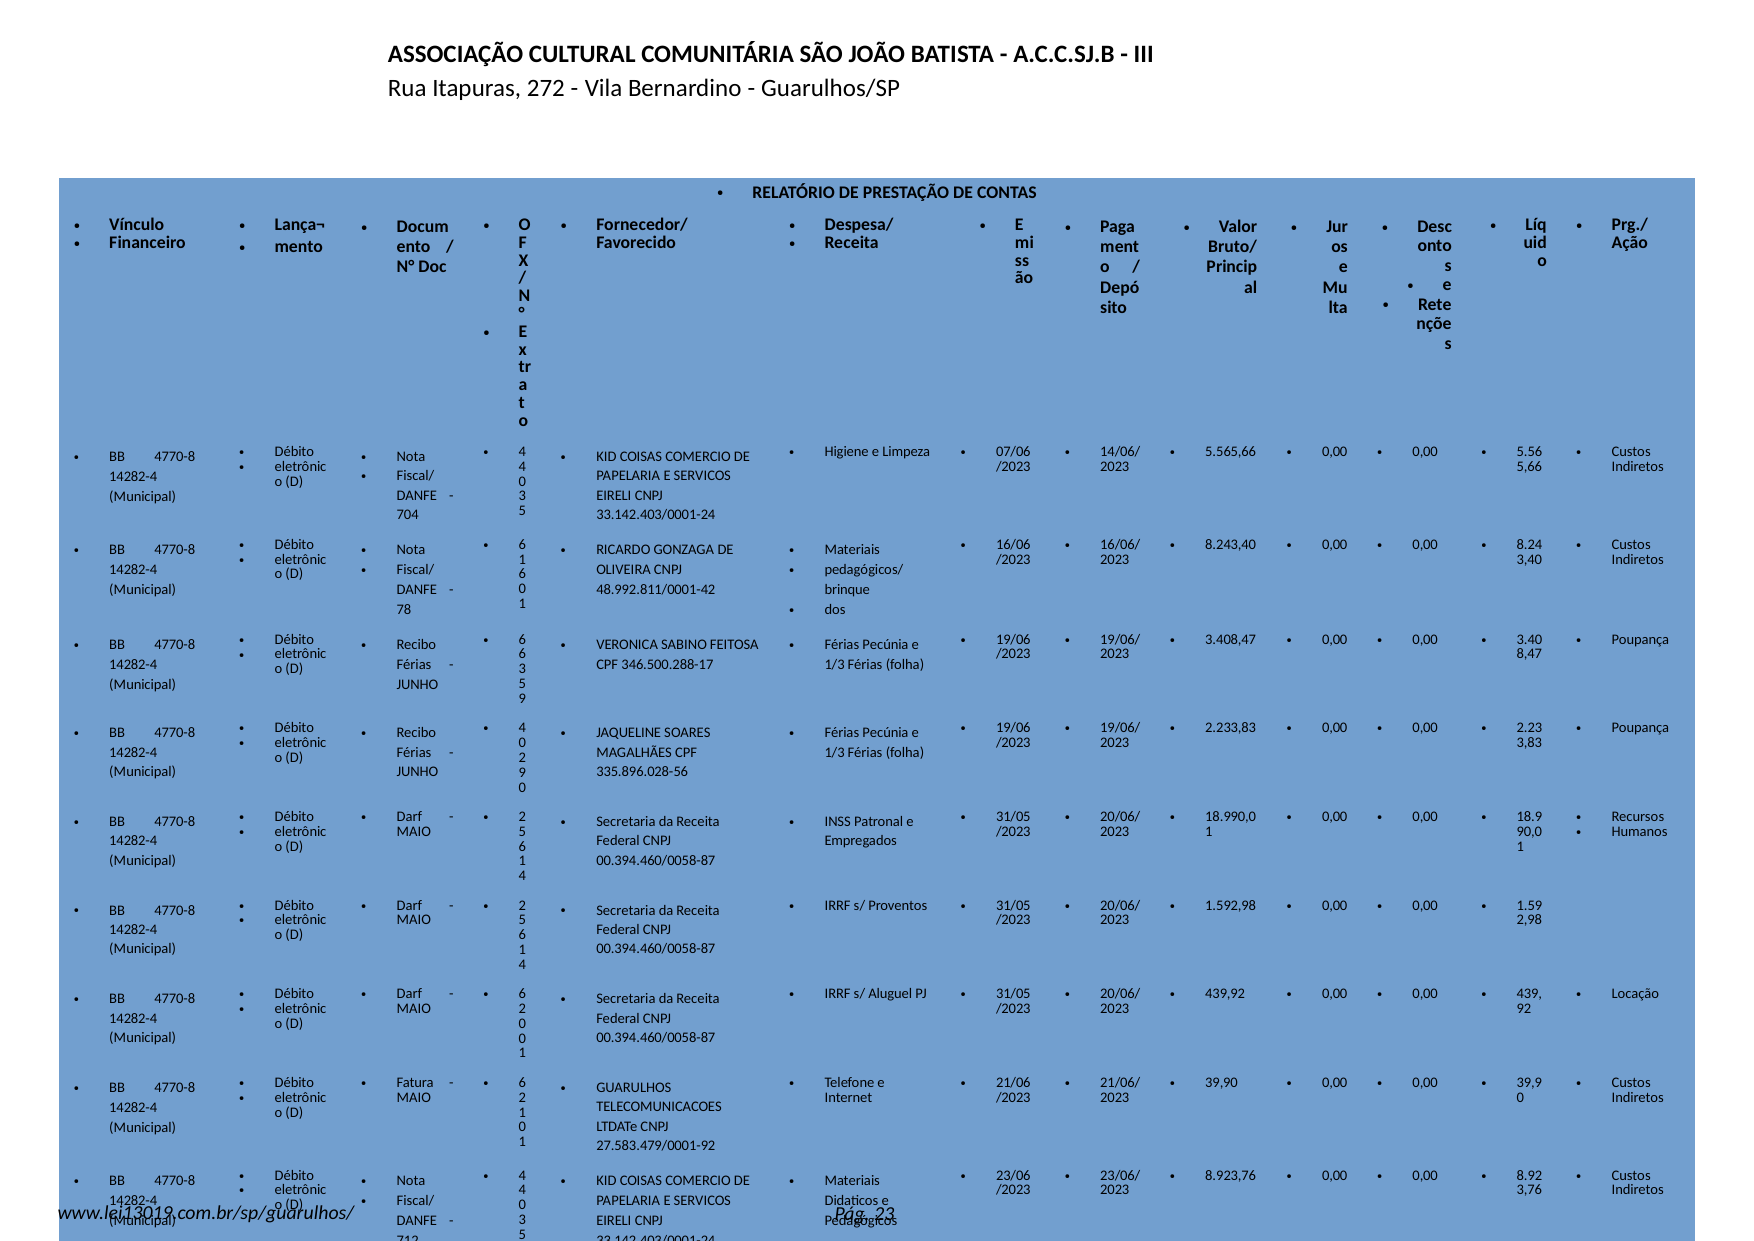

ASSOCIAÇÃO CULTURAL COMUNITÁRIA SÃO JOÃO BATISTA - A.C.C.SJ.B - III
Rua Itapuras, 272 - Vila Bernardino - Guarulhos/SP
| RELATÓRIO DE PRESTAÇÃO DE CONTAS | | | | | | | | | | | | |
| --- | --- | --- | --- | --- | --- | --- | --- | --- | --- | --- | --- | --- |
| Vínculo Financeiro | Lança¬ mento | Documento / N° Doc | OFX/N° Extrato | Fornecedor/ Favorecido | Despesa/ Receita | Emissão | Pagamento / Depósito | Valor Bruto/ Principal | Juros e Multa | Descontos e Retenções | Líquido | Prg./Ação |
| BB 4770-8 14282-4 (Municipal) | Débito eletrônico (D) | Nota Fiscal/DANFE -704 | 44035 | KID COISAS COMERCIO DE PAPELARIA E SERVICOS EIRELI CNPJ 33.142.403/0001-24 | Higiene e Limpeza | 07/06/2023 | 14/06/2023 | 5.565,66 | 0,00 | 0,00 | 5.565,66 | Custos Indiretos |
| BB 4770-8 14282-4 (Municipal) | Débito eletrônico (D) | Nota Fiscal/DANFE -78 | 61601 | RICARDO GONZAGA DE OLIVEIRA CNPJ 48.992.811/0001-42 | Materiais pedagógicos/brinque dos | 16/06/2023 | 16/06/2023 | 8.243,40 | 0,00 | 0,00 | 8.243,40 | Custos Indiretos |
| BB 4770-8 14282-4 (Municipal) | Débito eletrônico (D) | Recibo Férias -JUNHO | 66359 | VERONICA SABINO FEITOSA CPF 346.500.288-17 | Férias Pecúnia e 1/3 Férias (folha) | 19/06/2023 | 19/06/2023 | 3.408,47 | 0,00 | 0,00 | 3.408,47 | Poupança |
| BB 4770-8 14282-4 (Municipal) | Débito eletrônico (D) | Recibo Férias -JUNHO | 40290 | JAQUELINE SOARES MAGALHÃES CPF 335.896.028-56 | Férias Pecúnia e 1/3 Férias (folha) | 19/06/2023 | 19/06/2023 | 2.233,83 | 0,00 | 0,00 | 2.233,83 | Poupança |
| BB 4770-8 14282-4 (Municipal) | Débito eletrônico (D) | Darf - MAIO | 25614 | Secretaria da Receita Federal CNPJ 00.394.460/0058-87 | INSS Patronal e Empregados | 31/05/2023 | 20/06/2023 | 18.990,01 | 0,00 | 0,00 | 18.990,01 | Recursos Humanos |
| BB 4770-8 14282-4 (Municipal) | Débito eletrônico (D) | Darf - MAIO | 25614 | Secretaria da Receita Federal CNPJ 00.394.460/0058-87 | IRRF s/ Proventos | 31/05/2023 | 20/06/2023 | 1.592,98 | 0,00 | 0,00 | 1.592,98 | |
| BB 4770-8 14282-4 (Municipal) | Débito eletrônico (D) | Darf - MAIO | 62001 | Secretaria da Receita Federal CNPJ 00.394.460/0058-87 | IRRF s/ Aluguel PJ | 31/05/2023 | 20/06/2023 | 439,92 | 0,00 | 0,00 | 439,92 | Locação |
| BB 4770-8 14282-4 (Municipal) | Débito eletrônico (D) | Fatura - MAIO | 62101 | GUARULHOS TELECOMUNICACOES LTDATe CNPJ 27.583.479/0001-92 | Telefone e Internet | 21/06/2023 | 21/06/2023 | 39,90 | 0,00 | 0,00 | 39,90 | Custos Indiretos |
| BB 4770-8 14282-4 (Municipal) | Débito eletrônico (D) | Nota Fiscal/DANFE -712 | 44035 | KID COISAS COMERCIO DE PAPELARIA E SERVICOS EIRELI CNPJ 33.142.403/0001-24 | Materiais Didaticos e Pedagógicos | 23/06/2023 | 23/06/2023 | 8.923,76 | 0,00 | 0,00 | 8.923,76 | Custos Indiretos |
| BB 4770-8 14282-4 (Municipal) | Repasse(C) | - REPASSE 2° QUADRIMESTR E | 194887 | Prefeitura de Guarulhos CNPJ 46.319.000/0001-50 | | 06/06/2023 | 06/06/2023 | 100.421,20 | 0,00 | 0,00 | 100.421,20 | |
| BB 4770-8 14282-4 (Municipal) | Repasse(C) | - REPASSE 2° QUADRIMESTR E | 53621 | Prefeitura de Guarulhos CNPJ 46.319.000/0001-50 | | 21/06/2023 | 21/06/2023 | 20.216,52 | 0,00 | 0,00 | 20.216,52 | Locação |
| BB 4770-8 14282-4 (Municipal) | Débito eletrônico (D) | Darf - MAIO | 62301 | Secretaria da Receita Federal CNPJ 00.394.460/0058-87 | PIS s/ Salários | 31/05/2023 | 23/06/2023 | 538,82 | 0,00 | 0,00 | 538,82 | Recursos Humanos |
www.lei13019.com.br/sp/guarulhos/
Pág. 23